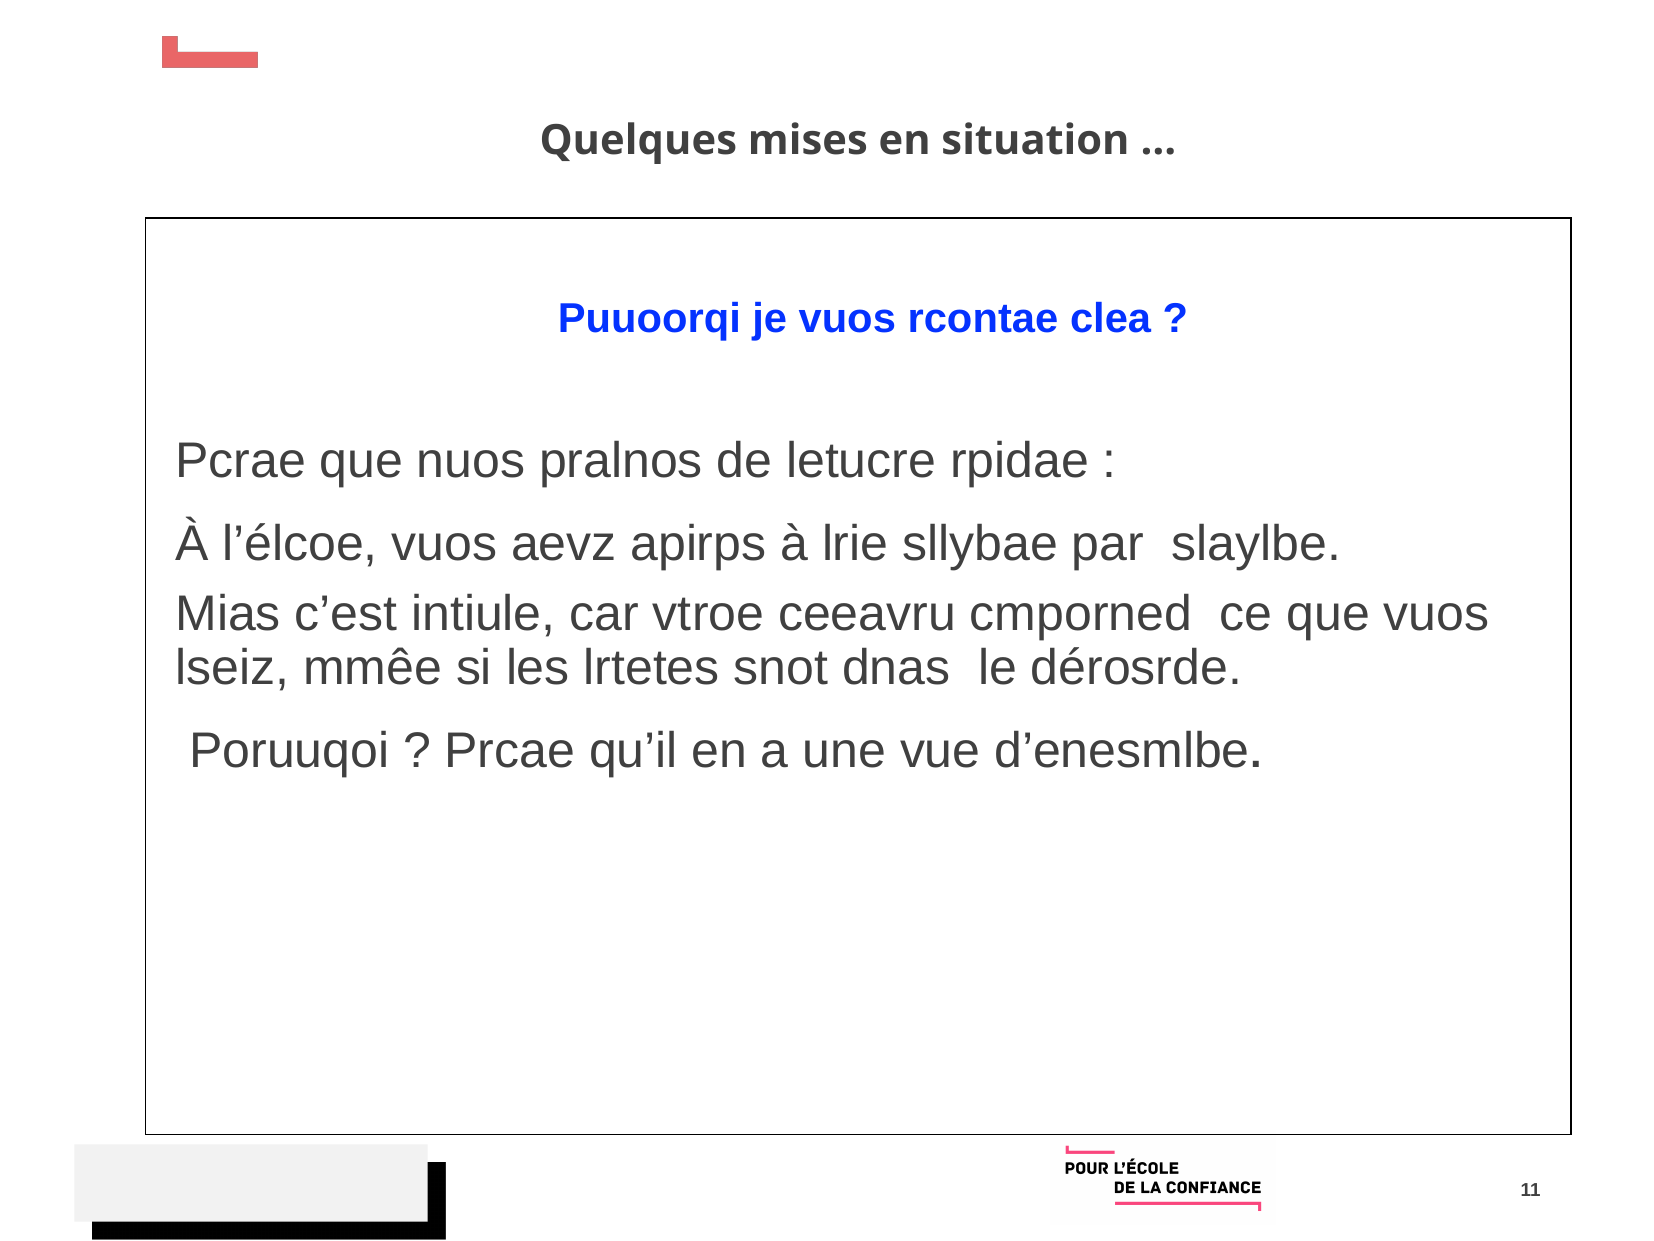

# Quelques mises en situation …
Puuoorqi je vuos rcontae clea ?
Pcrae que nuos pralnos de letucre rpidae :
À l’élcoe, vuos aevz apirps à lrie sllybae par slaylbe.
Mias c’est intiule, car vtroe ceeavru cmporned ce que vuos lseiz, mmêe si les lrtetes snot dnas le dérosrde.
 Poruuqoi ? Prcae qu’il en a une vue d’enesmlbe.